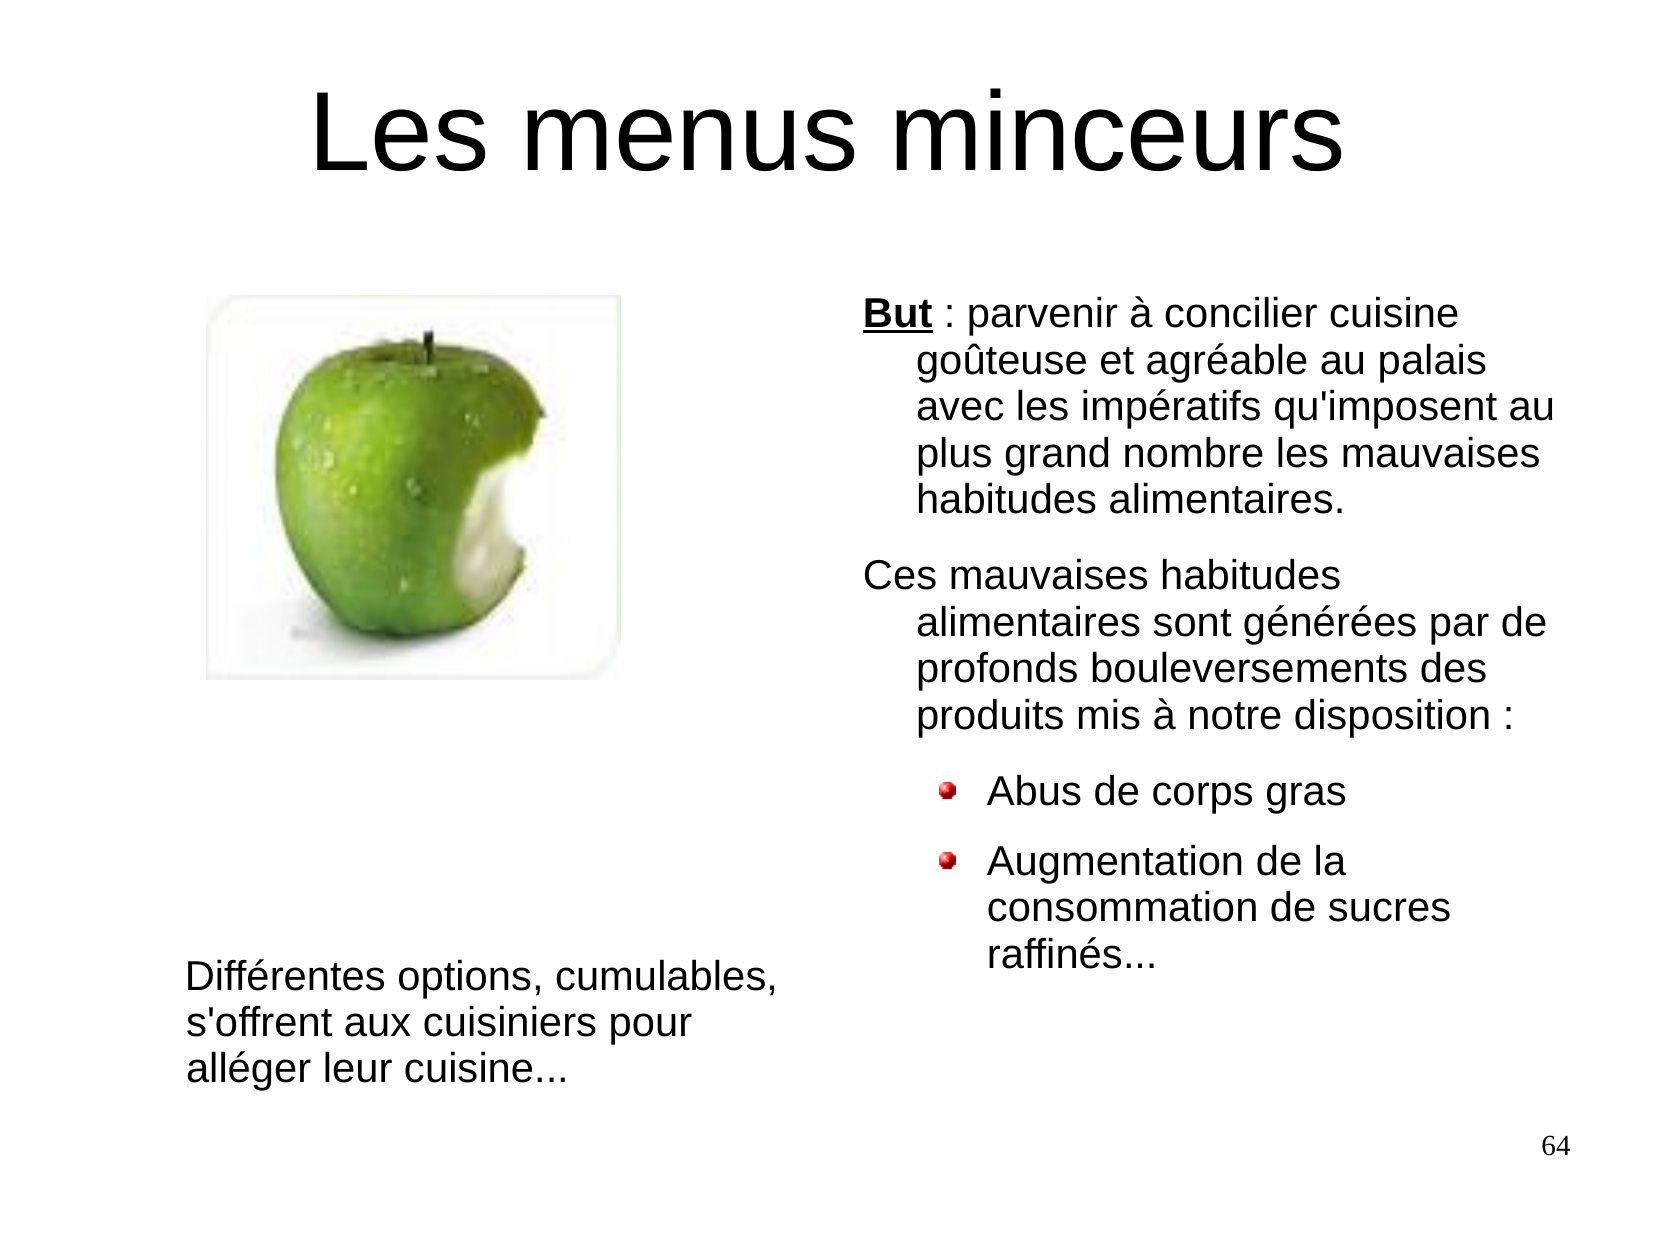

# Les menus minceurs
But : parvenir à concilier cuisine goûteuse et agréable au palais avec les impératifs qu'imposent au plus grand nombre les mauvaises habitudes alimentaires.
Ces mauvaises habitudes alimentaires sont générées par de profonds bouleversements des produits mis à notre disposition :
Abus de corps gras
Augmentation de la consommation de sucres raffinés...
 Différentes options, cumulables, s'offrent aux cuisiniers pour alléger leur cuisine...
64